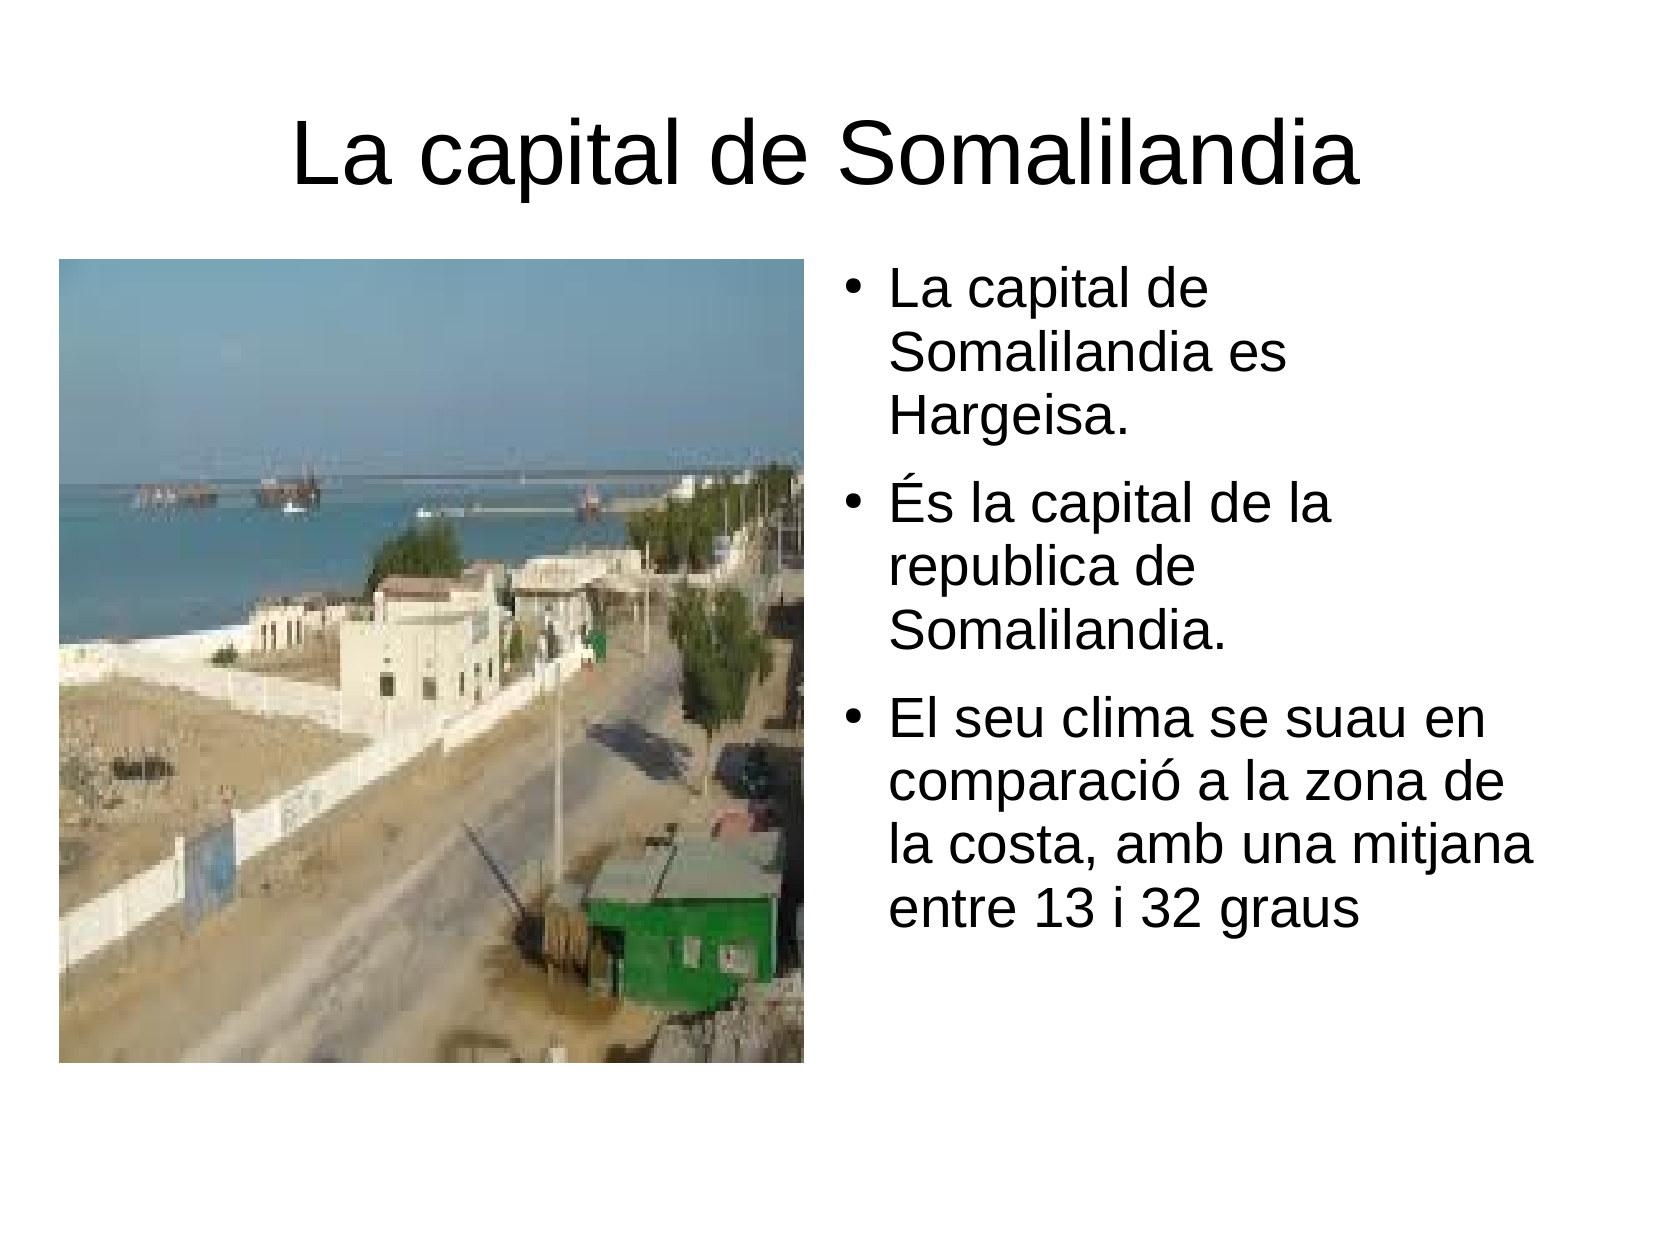

# La capital de Somalilandia
La capital de Somalilandia es Hargeisa.
És la capital de la republica de Somalilandia.
El seu clima se suau en comparació a la zona de la costa, amb una mitjana entre 13 i 32 graus